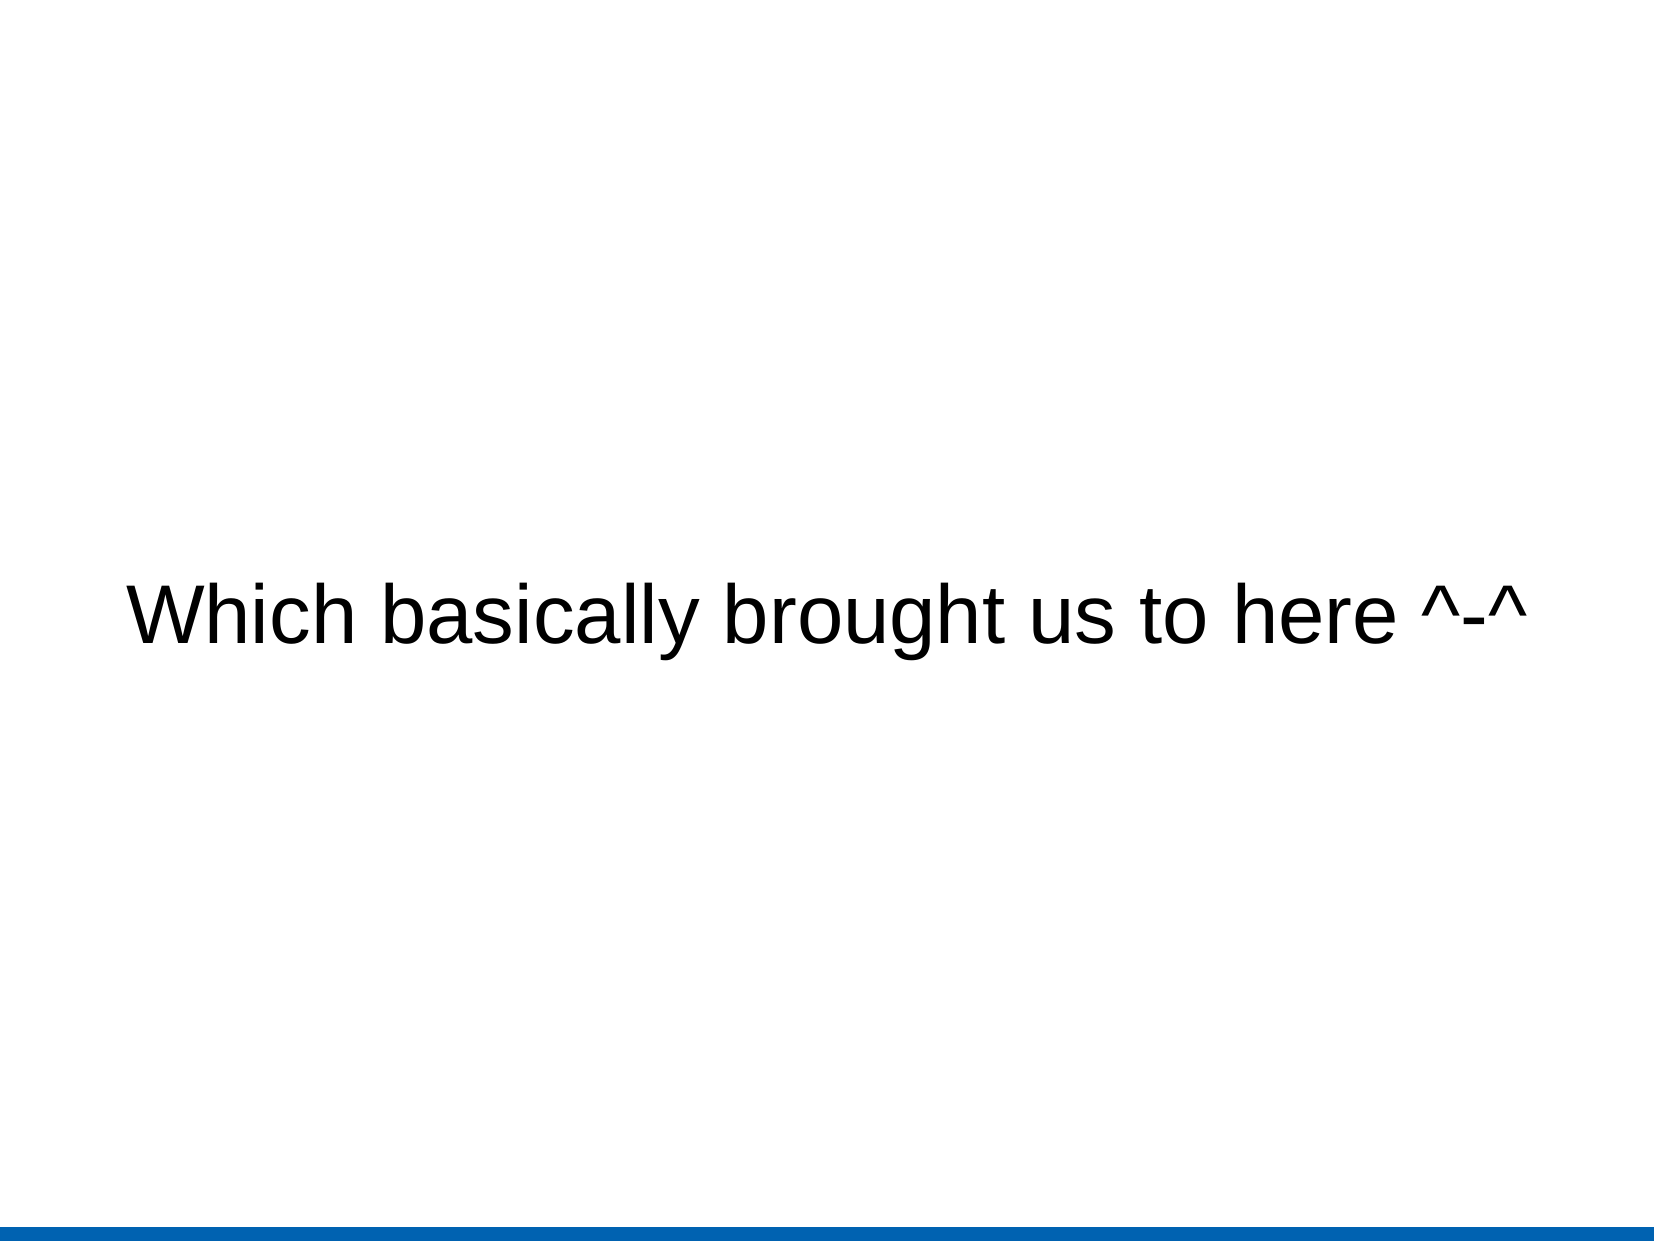

# Which basically brought us to here ^-^